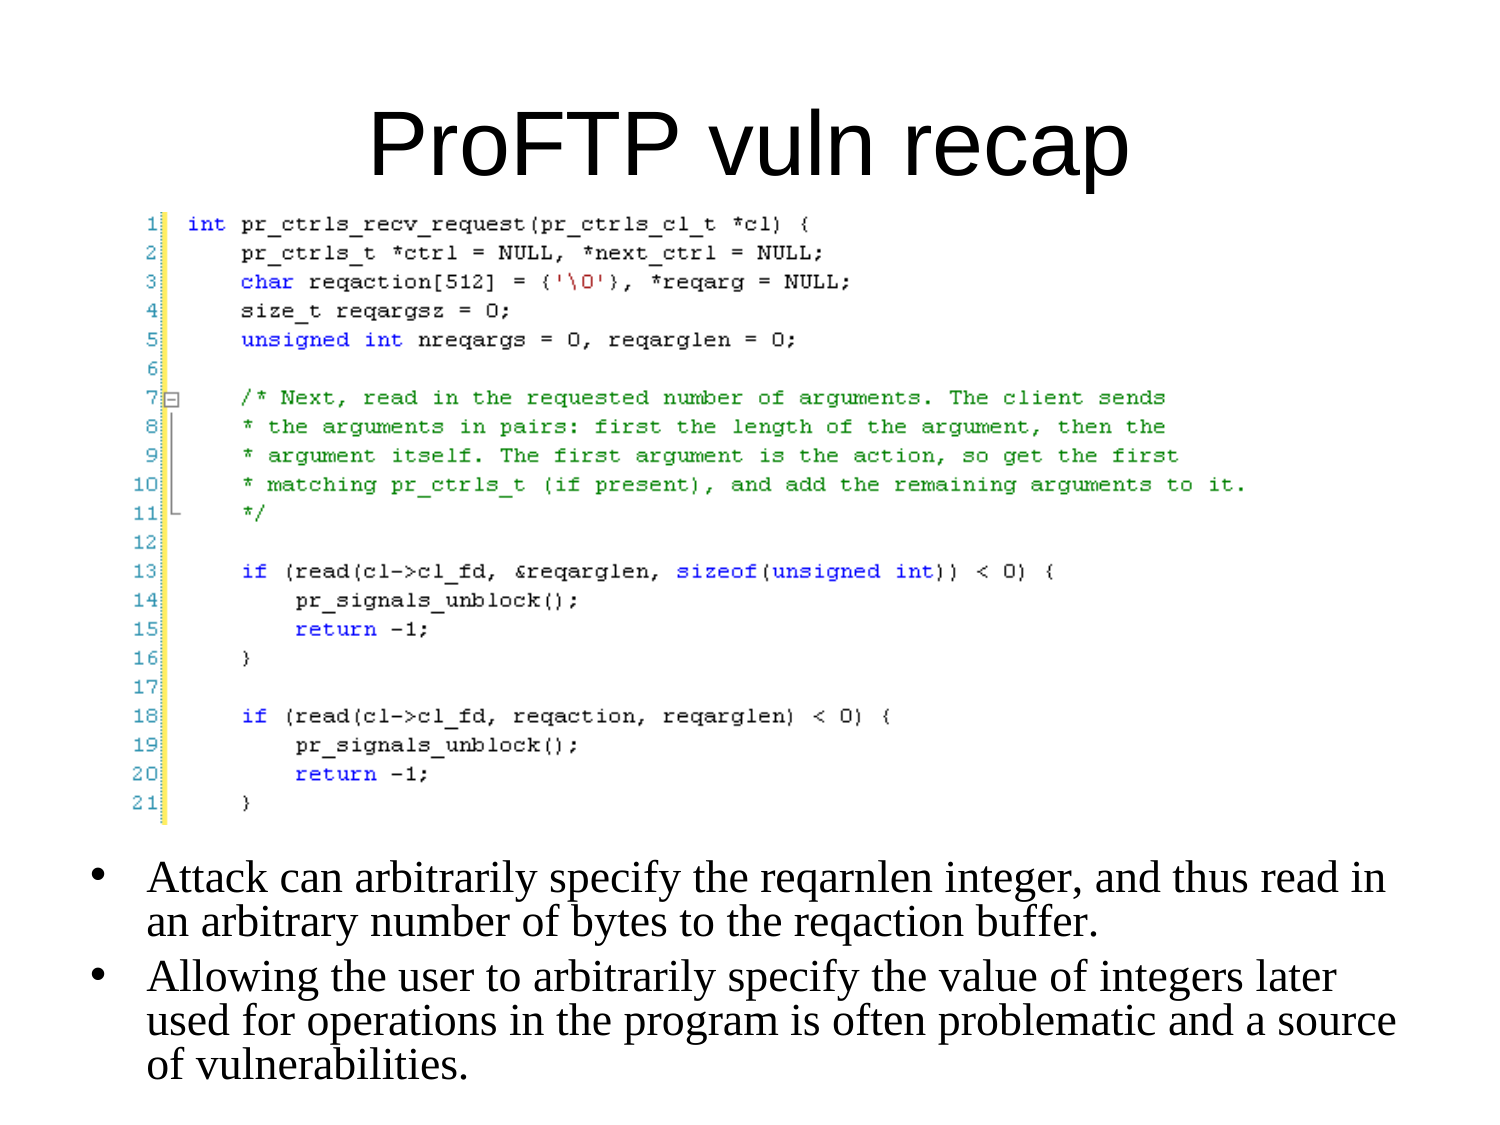

# ProFTP vuln recap
Attack can arbitrarily specify the reqarnlen integer, and thus read in an arbitrary number of bytes to the reqaction buffer.
Allowing the user to arbitrarily specify the value of integers later used for operations in the program is often problematic and a source of vulnerabilities.